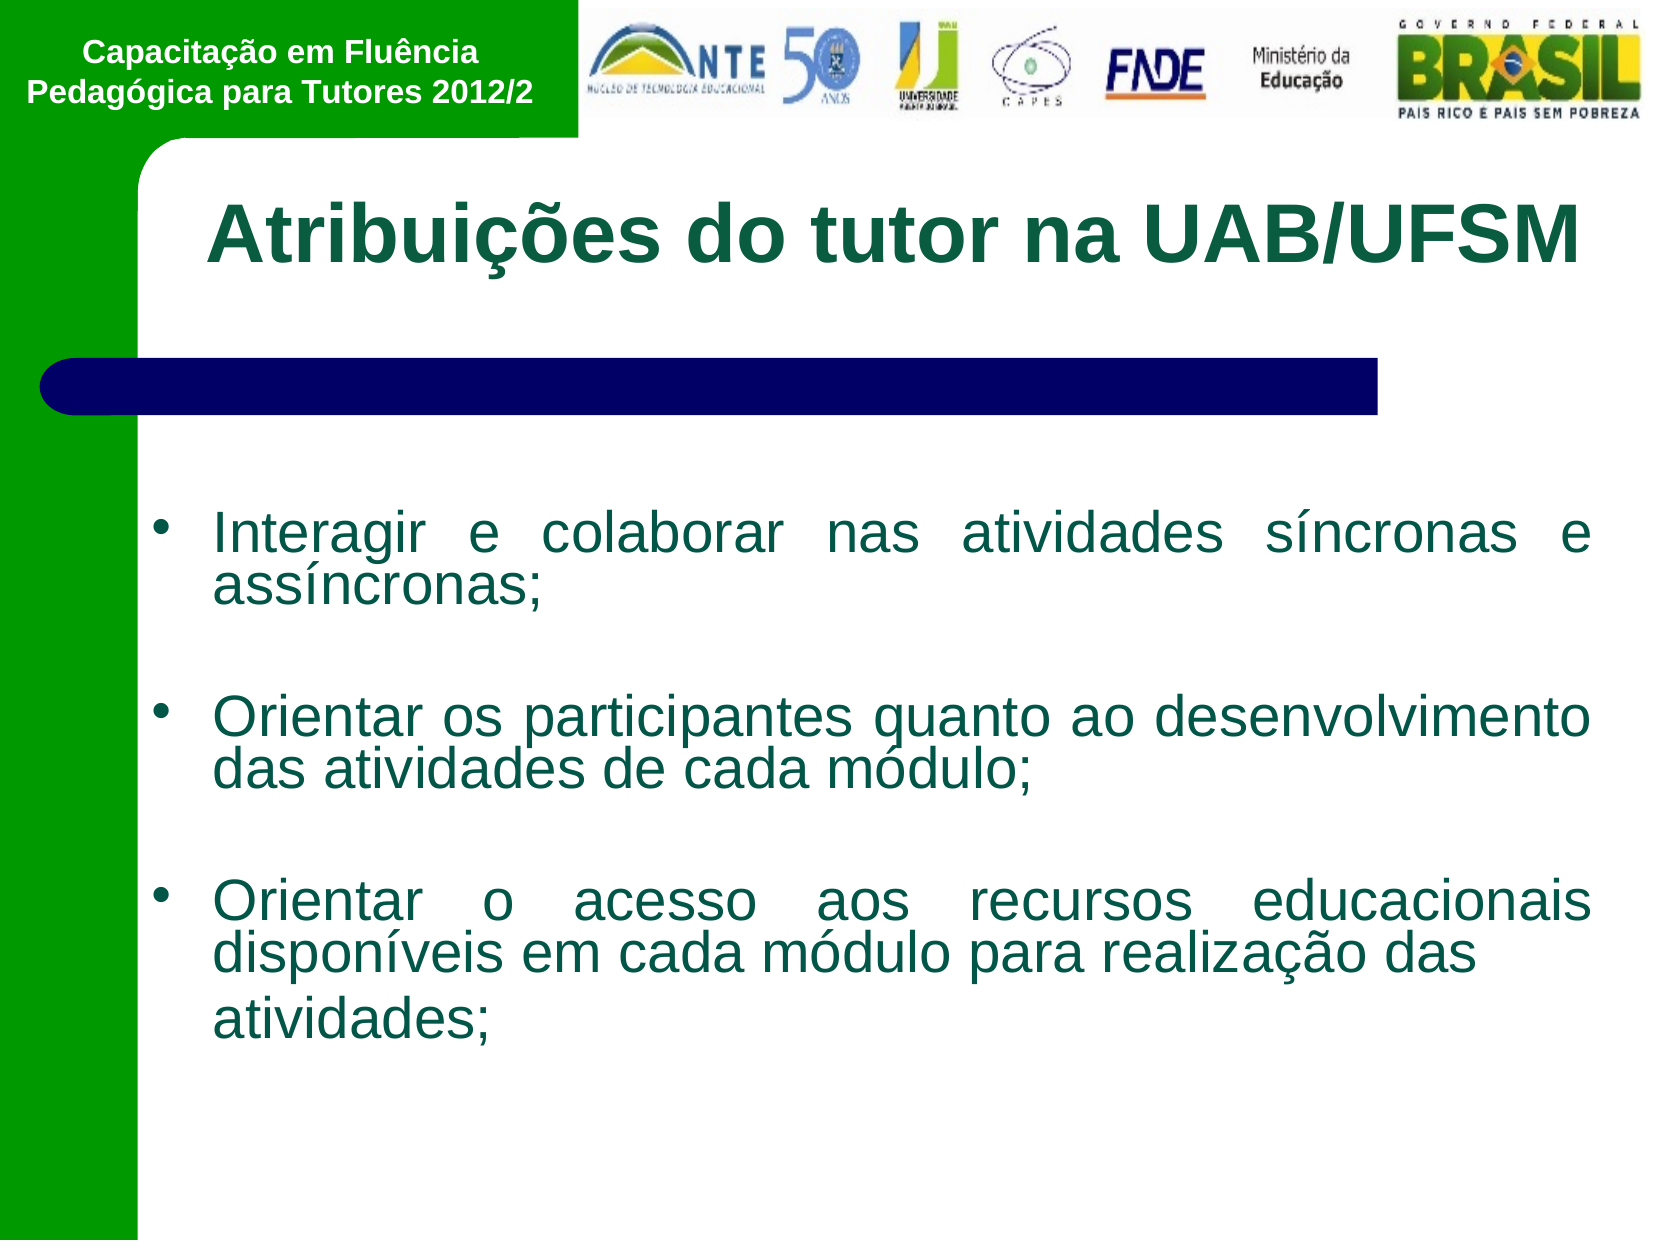

# Atribuições do tutor na UAB/UFSM
Interagir e colaborar nas atividades síncronas e assíncronas;
Orientar os participantes quanto ao desenvolvimento das atividades de cada módulo;
Orientar o acesso aos recursos educacionais disponíveis em cada módulo para realização das
atividades;